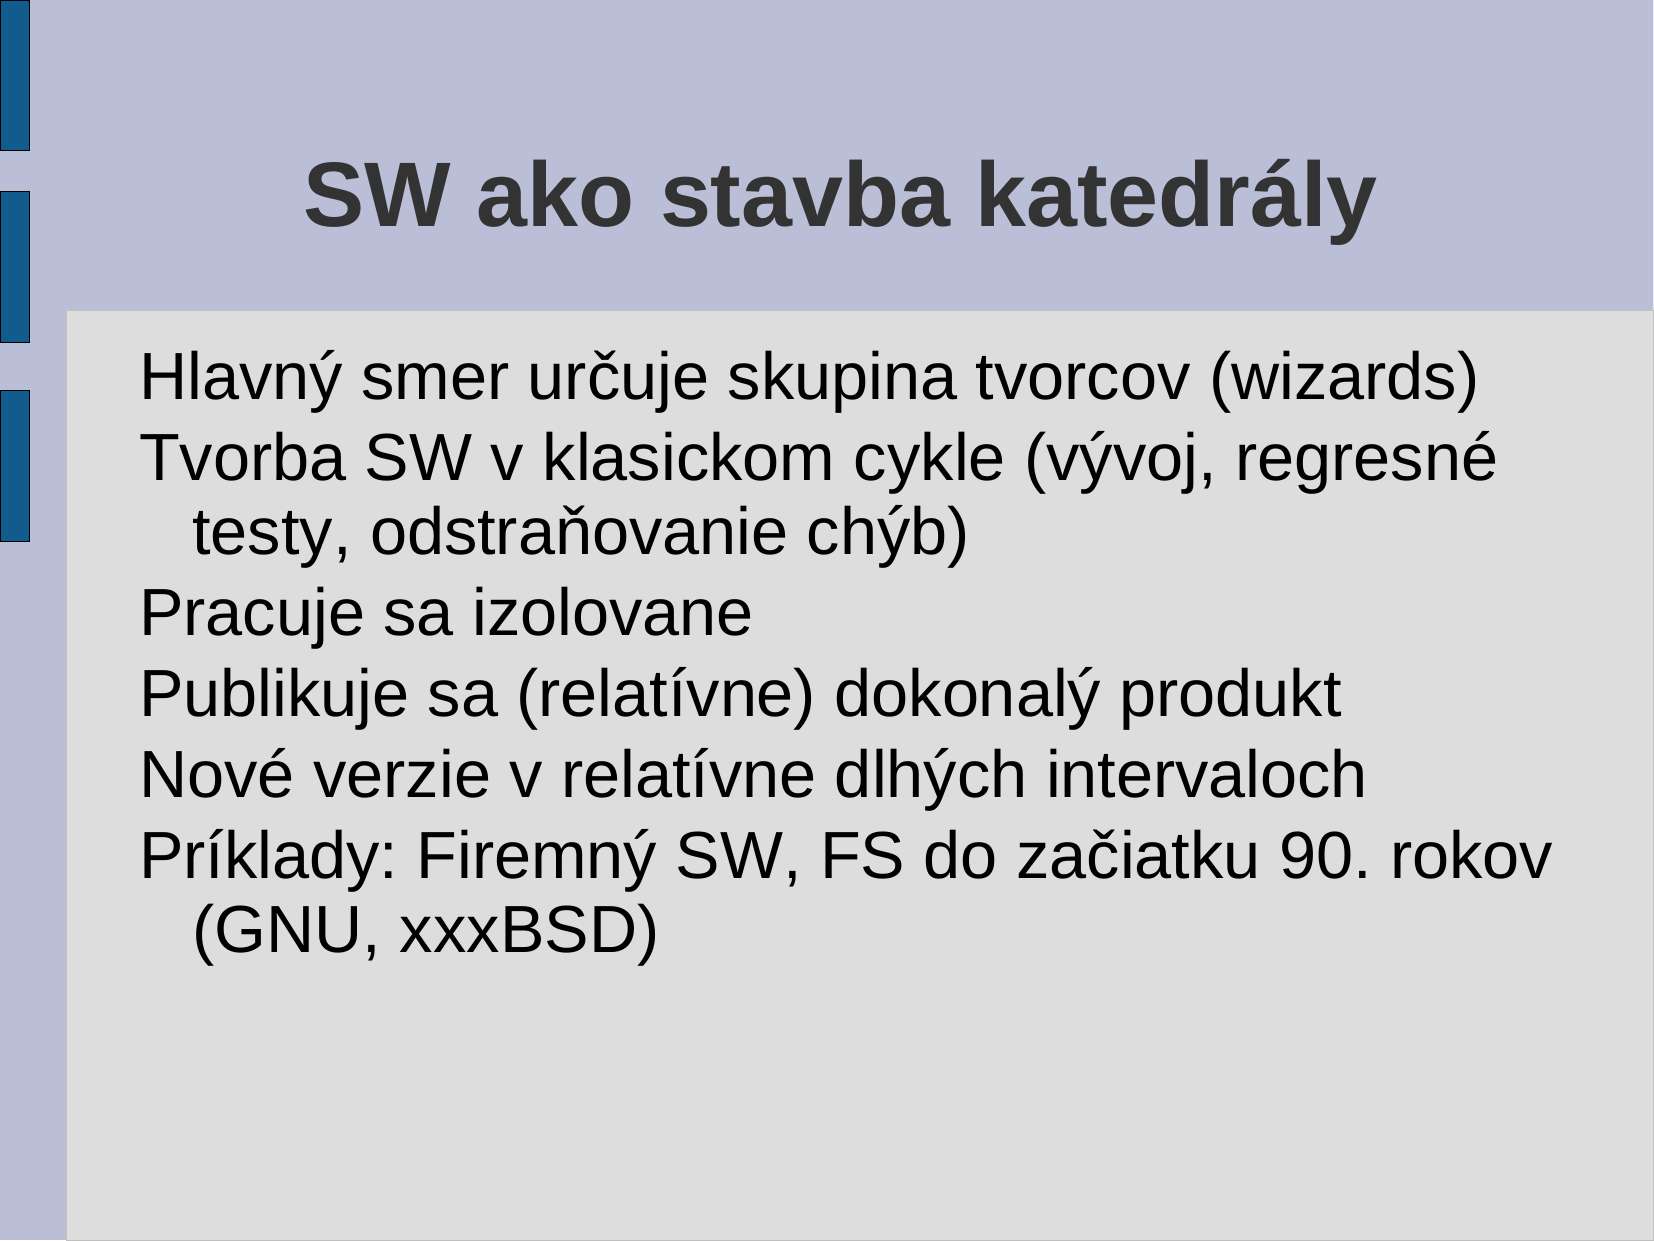

# SW ako stavba katedrály
Hlavný smer určuje skupina tvorcov (wizards)
Tvorba SW v klasickom cykle (vývoj, regresné testy, odstraňovanie chýb)
Pracuje sa izolovane
Publikuje sa (relatívne) dokonalý produkt
Nové verzie v relatívne dlhých intervaloch
Príklady: Firemný SW, FS do začiatku 90. rokov (GNU, xxxBSD)